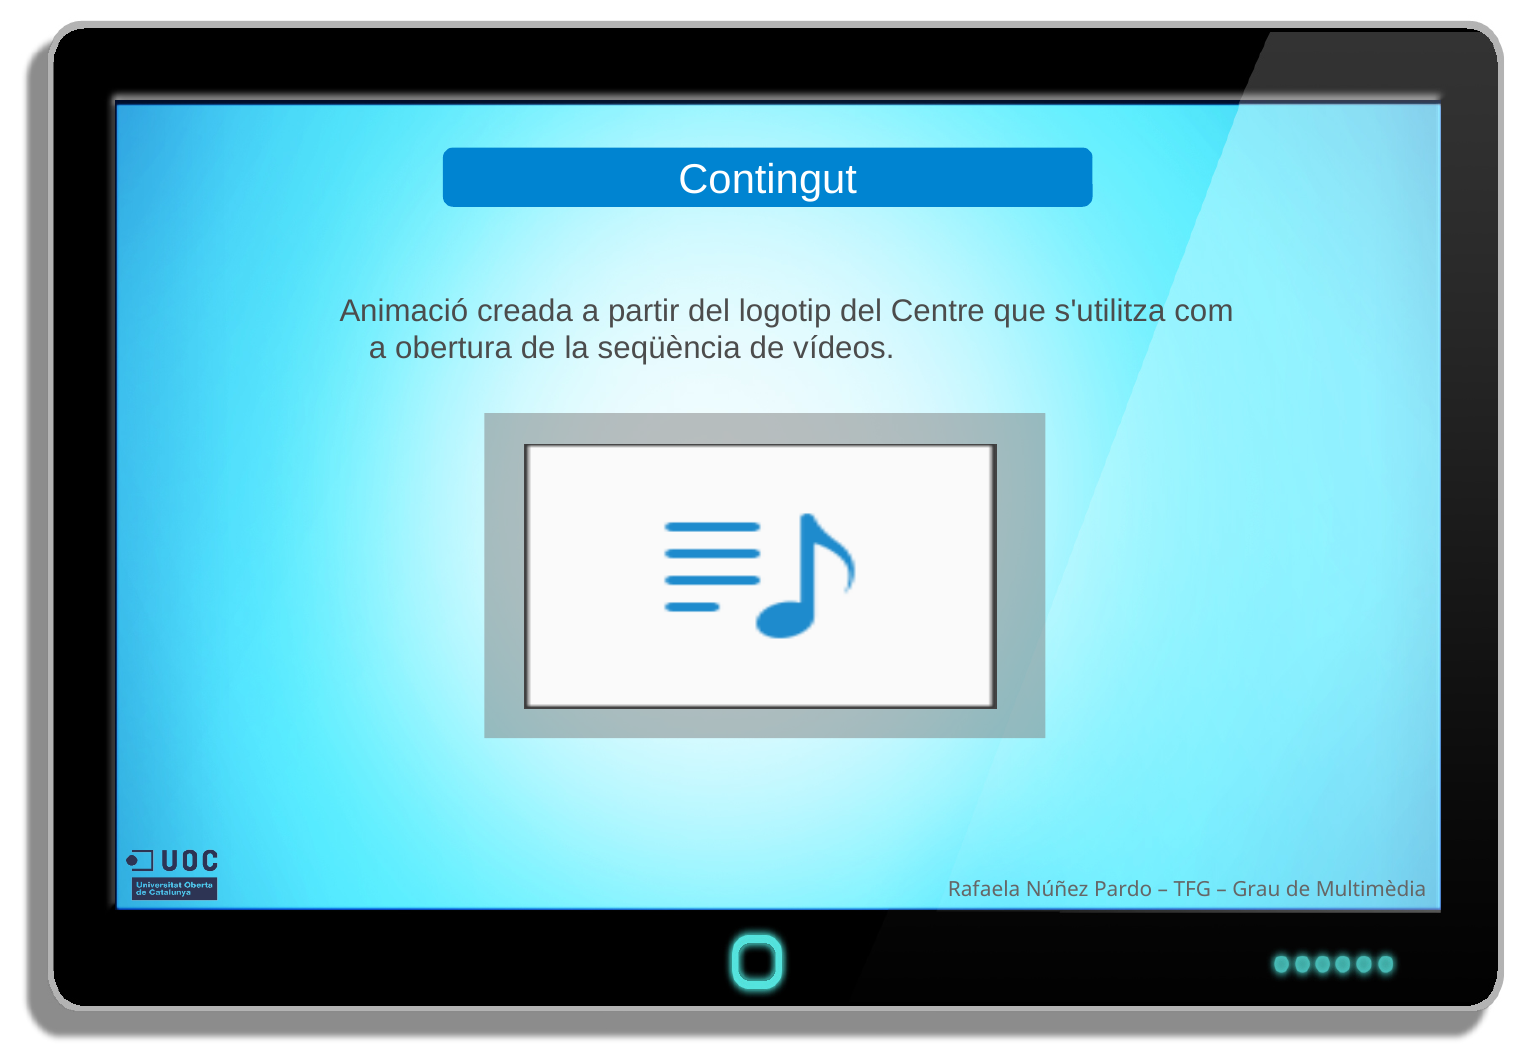

Contingut
Animació creada a partir del logotip del Centre que s'utilitza com a obertura de la seqüència de vídeos.
Rafaela Núñez Pardo – TFG – Grau de Multimèdia